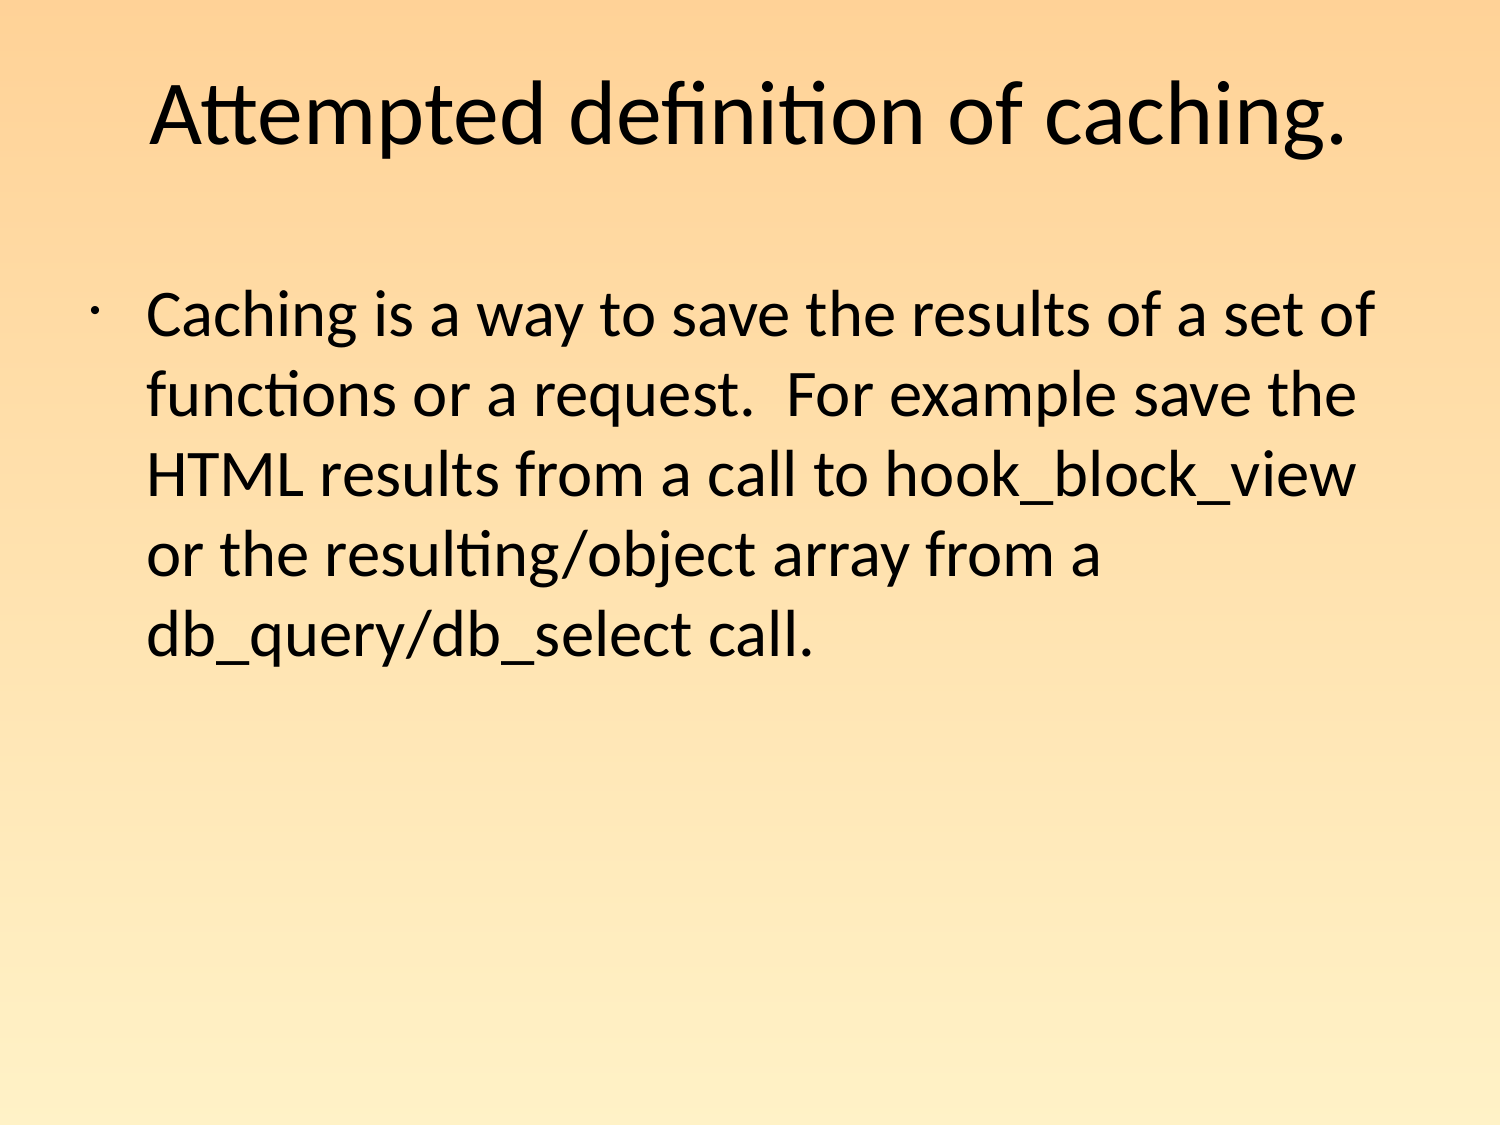

# Attempted definition of caching.
Caching is a way to save the results of a set of functions or a request. For example save the HTML results from a call to hook_block_view or the resulting/object array from a db_query/db_select call.